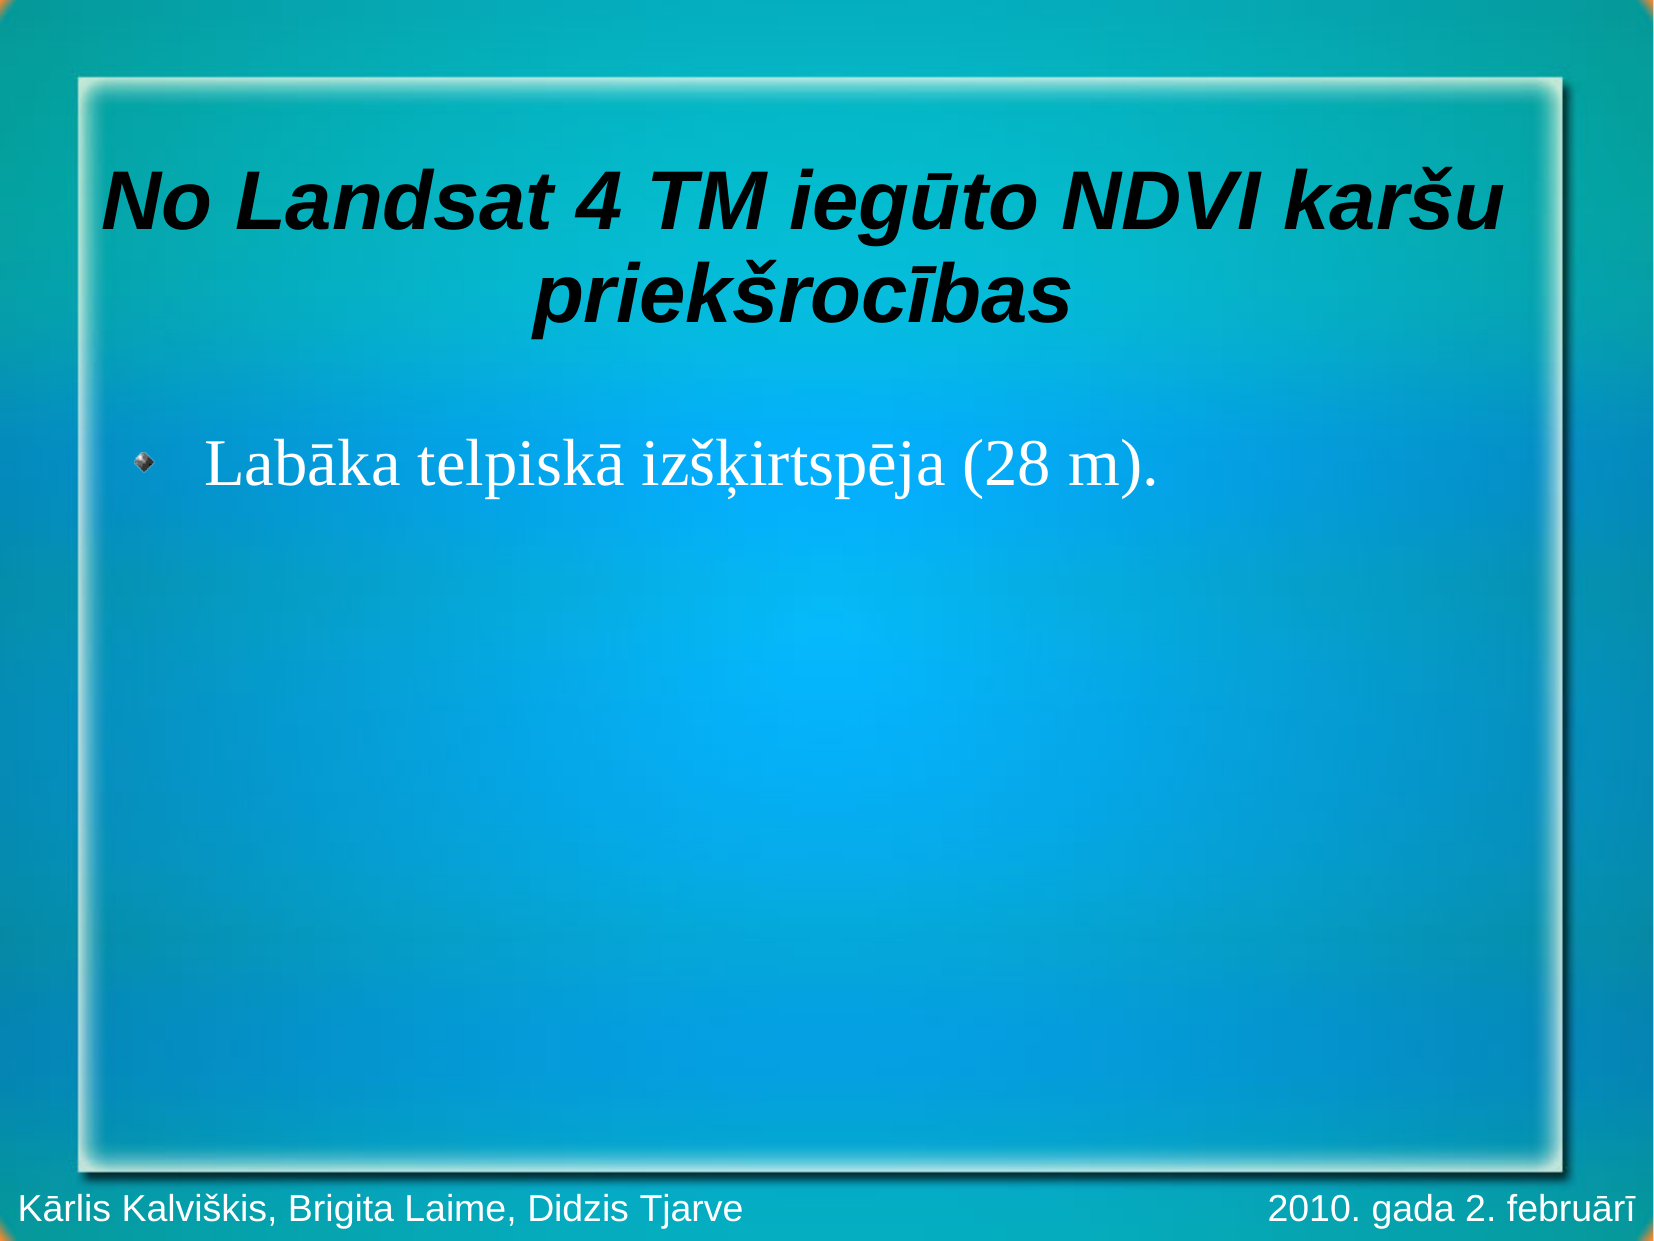

# No Landsat 4 TM iegūto NDVI karšu priekšrocības
Labāka telpiskā izšķirtspēja (28 m).